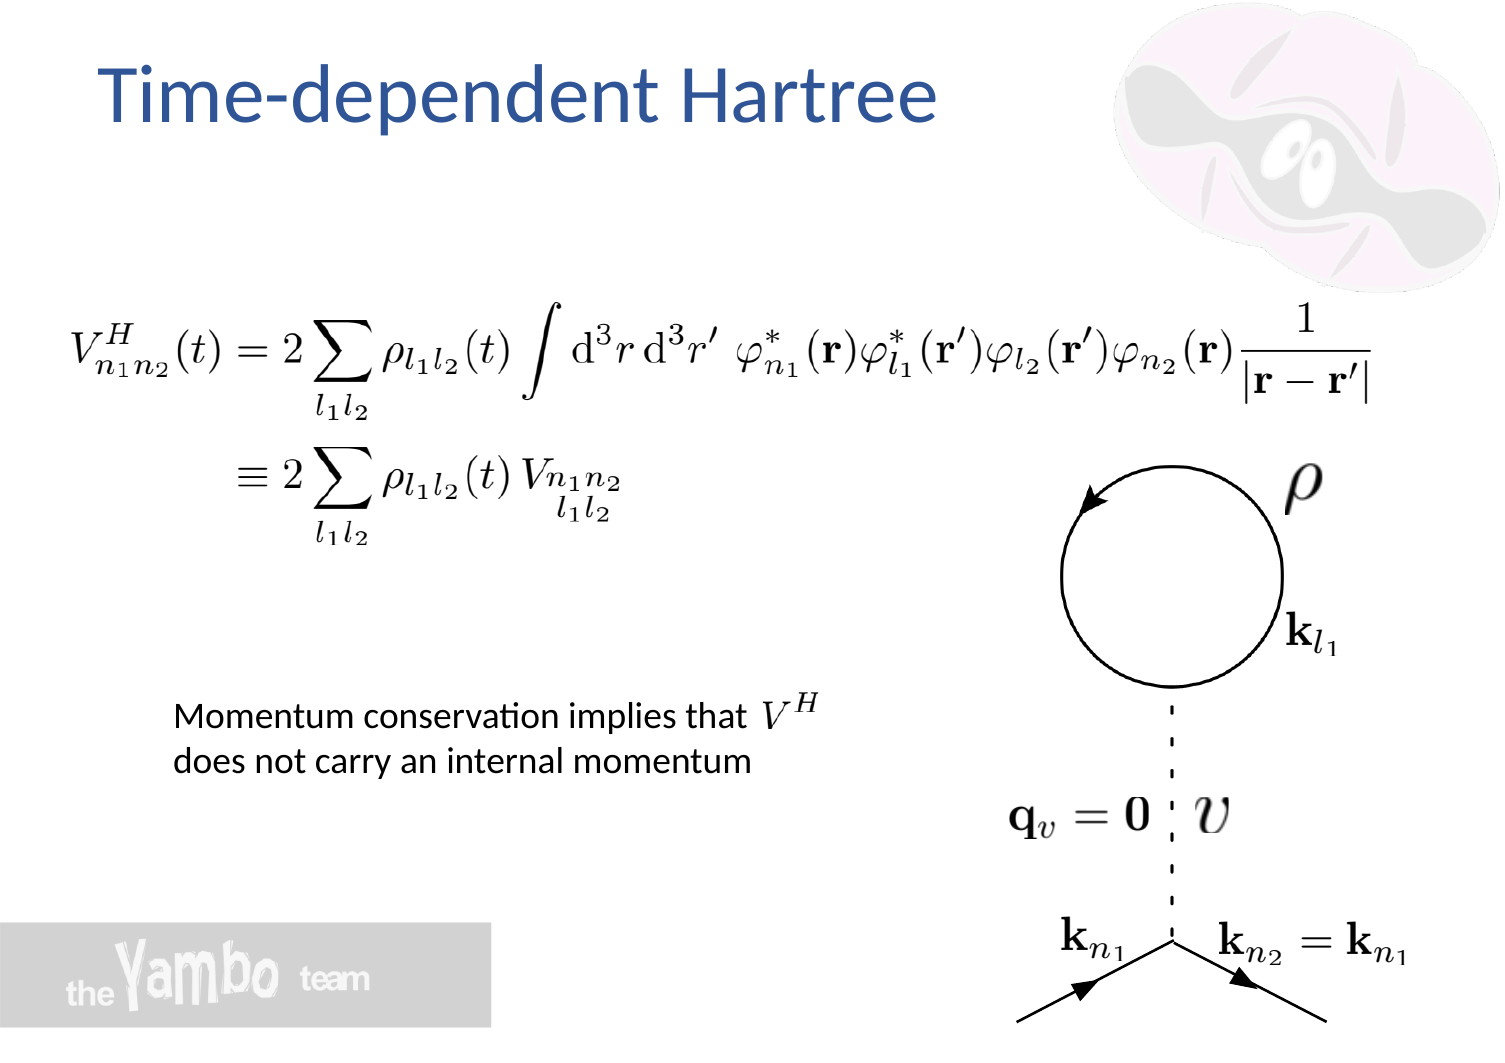

Time-dependent Hartree
Momentum conservation implies that does not carry an internal momentum